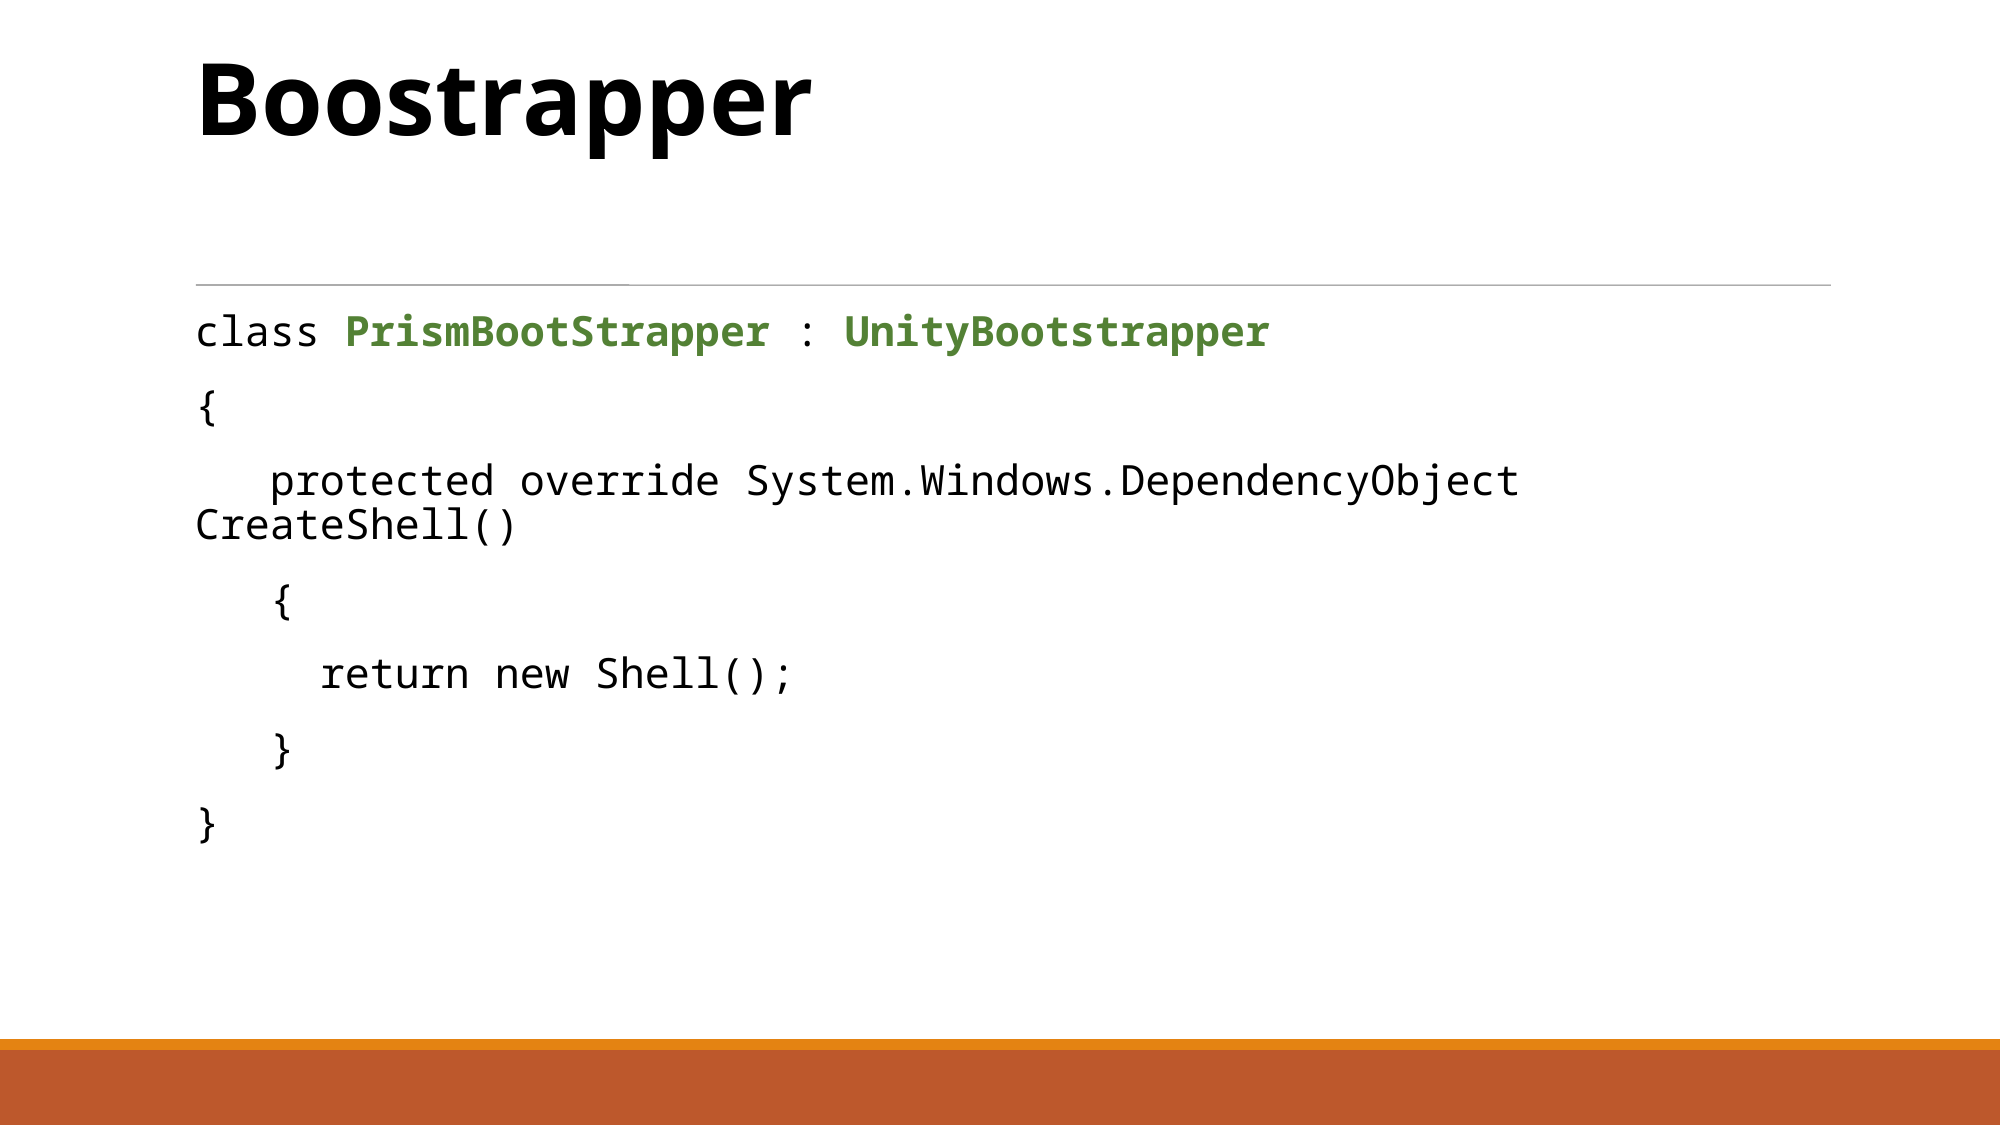

# Boostrapper
class PrismBootStrapper : UnityBootstrapper
{
 protected override System.Windows.DependencyObject CreateShell()
 {
 return new Shell();
 }
}